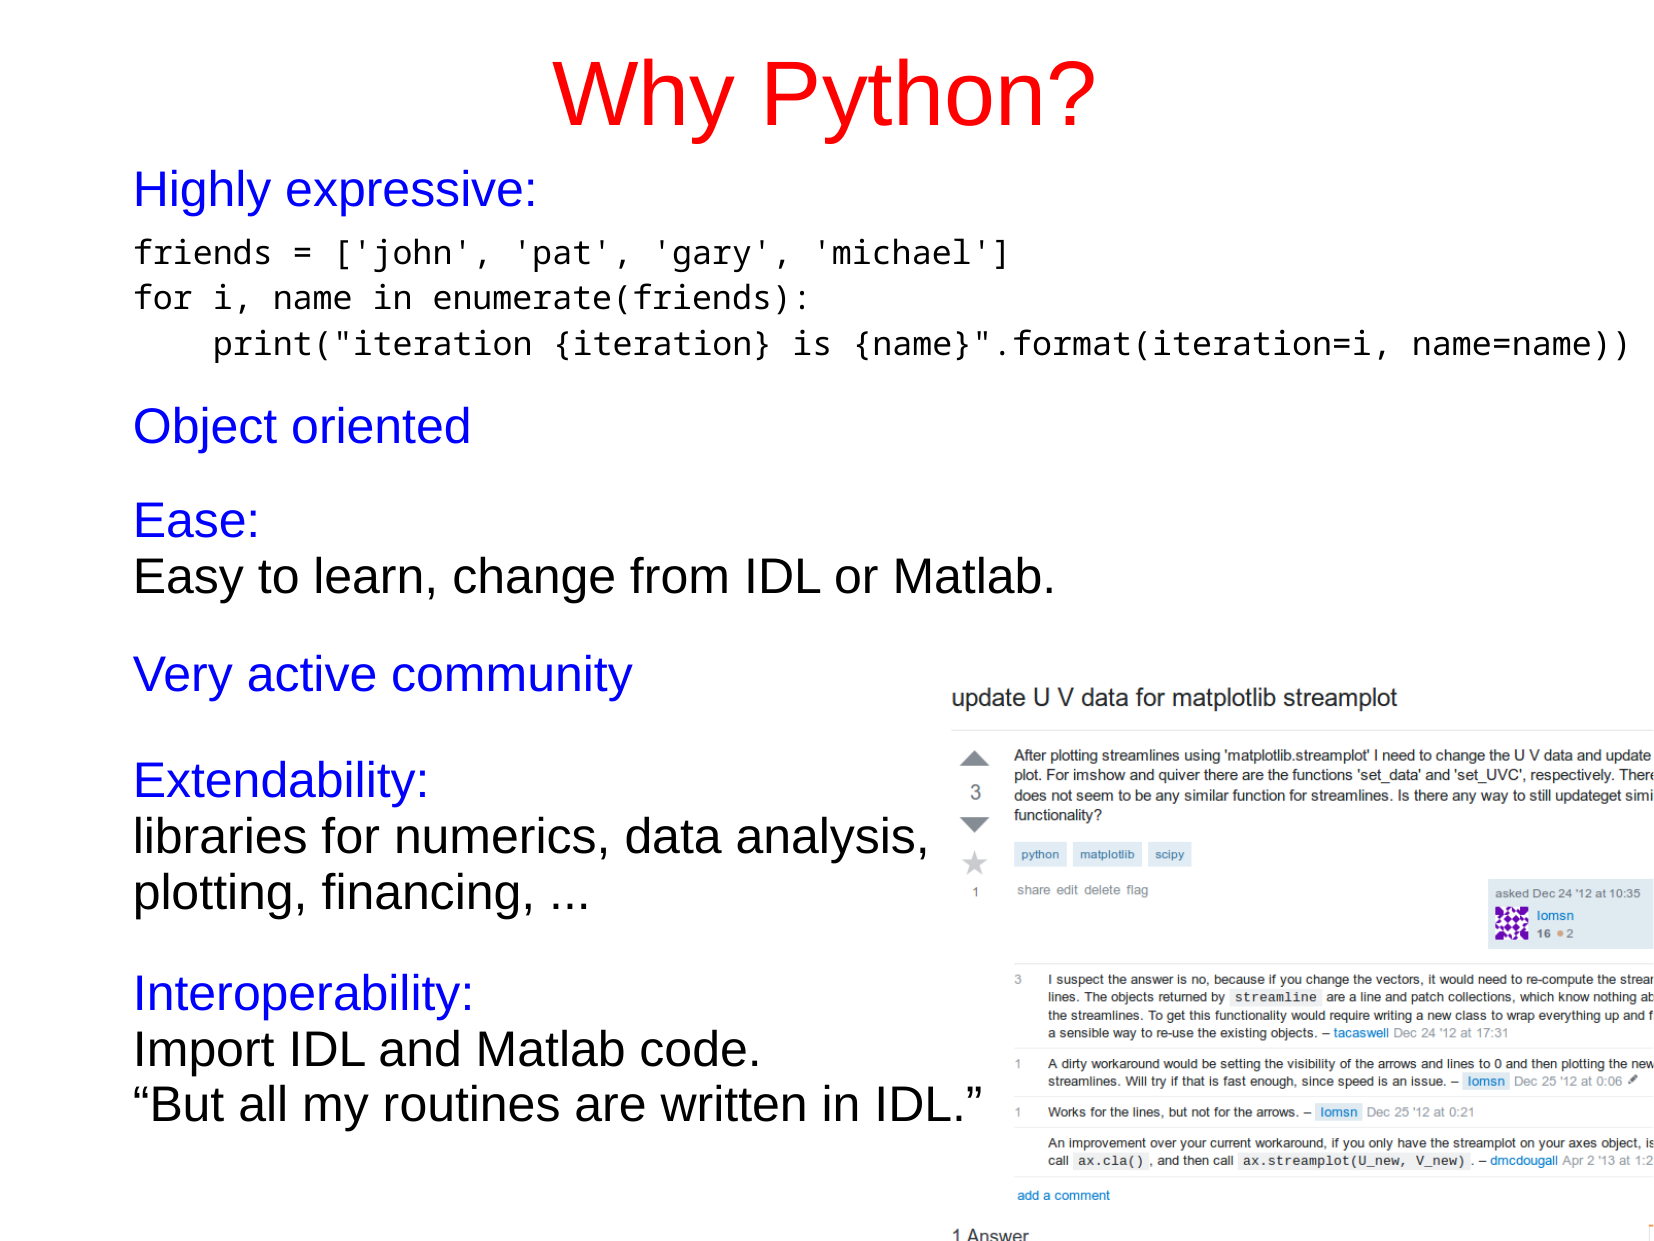

Why Python?
Highly expressive:
friends = ['john', 'pat', 'gary', 'michael']
for i, name in enumerate(friends):
 print("iteration {iteration} is {name}".format(iteration=i, name=name))
Object oriented
Ease:
Easy to learn, change from IDL or Matlab.
Very active community
Extendability:
libraries for numerics, data analysis,
plotting, financing, ...
Interoperability:
Import IDL and Matlab code.
“But all my routines are written in IDL.”